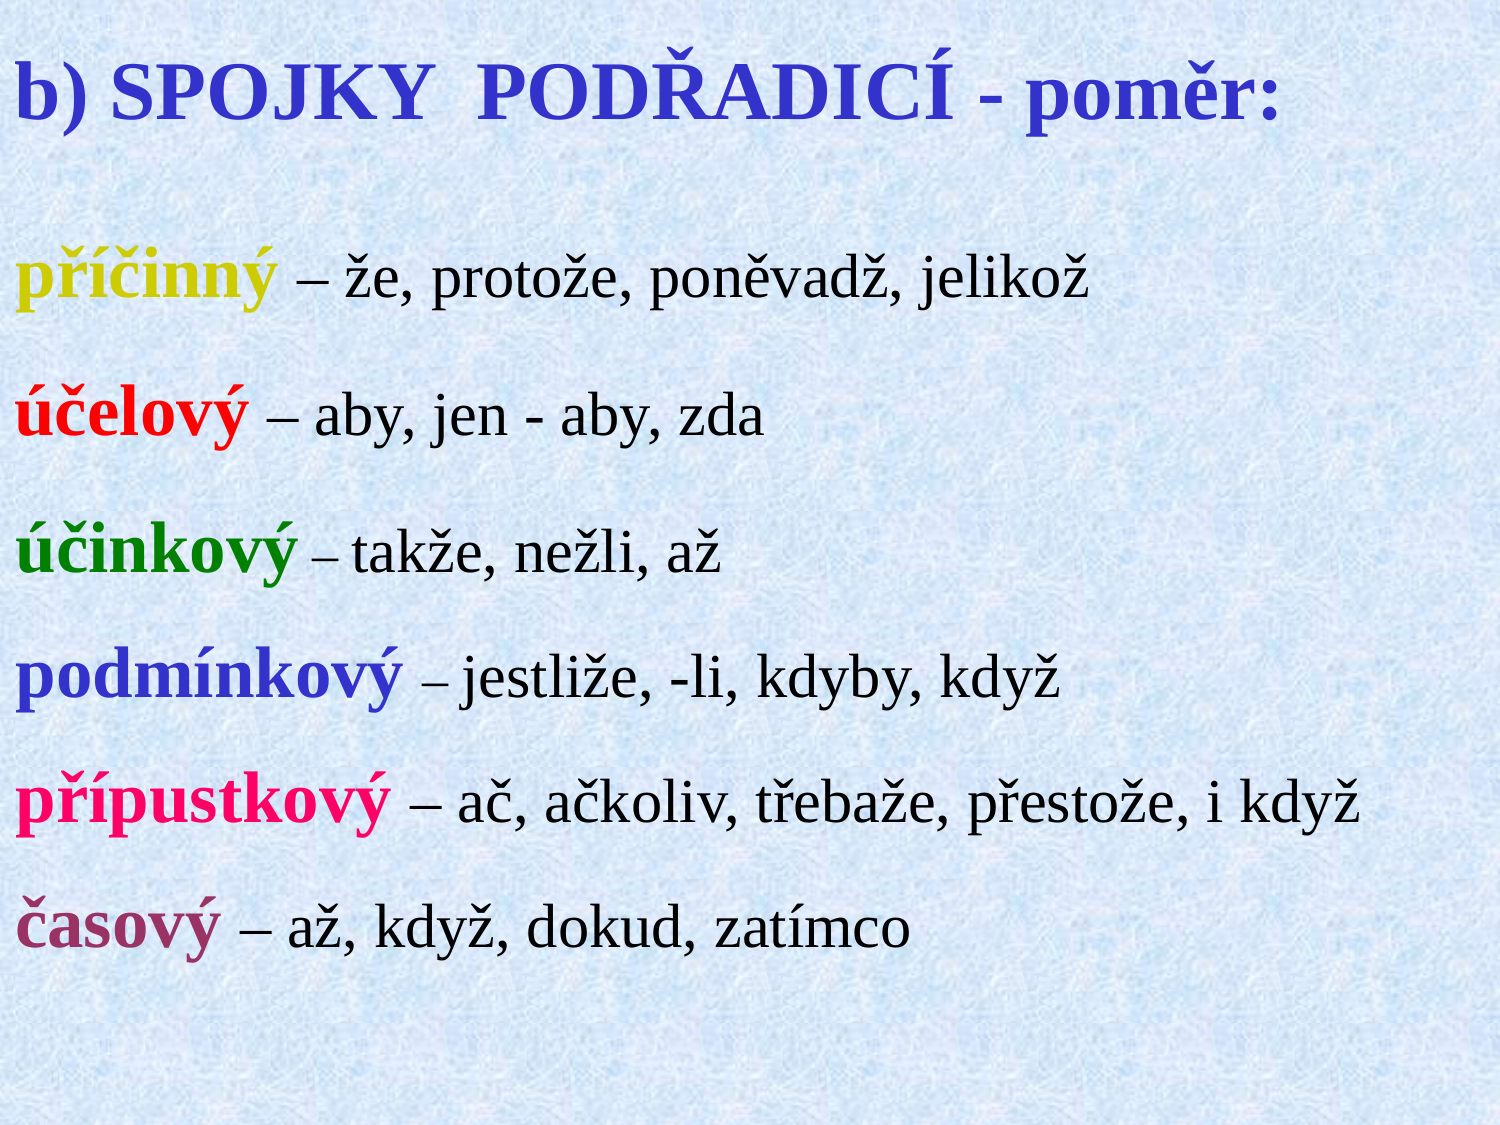

b) SPOJKY PODŘADICÍ - poměr:
příčinný – že, protože, poněvadž, jelikož
účelový – aby, jen - aby, zda
účinkový – takže, nežli, až
podmínkový – jestliže, -li, kdyby, když
přípustkový – ač, ačkoliv, třebaže, přestože, i když
časový – až, když, dokud, zatímco